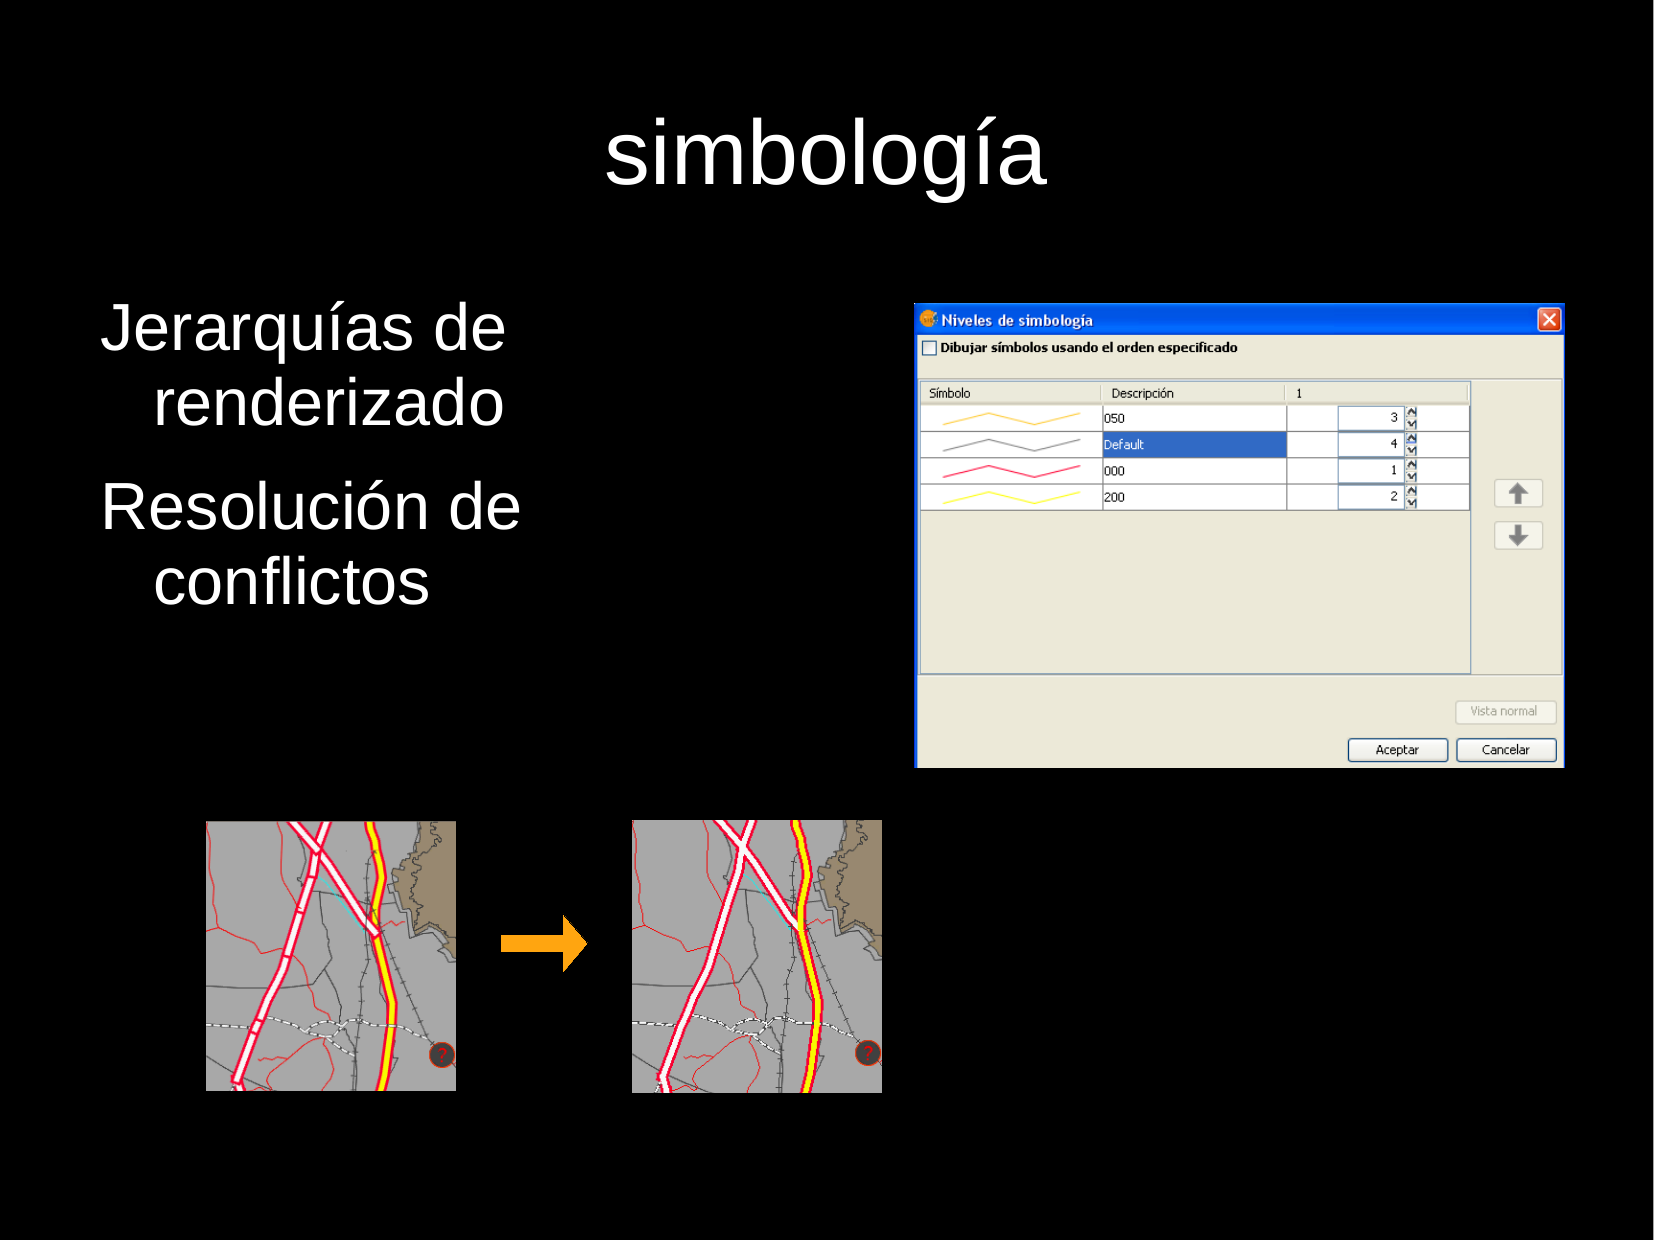

# simbología
Jerarquías de renderizado
Resolución de conflictos